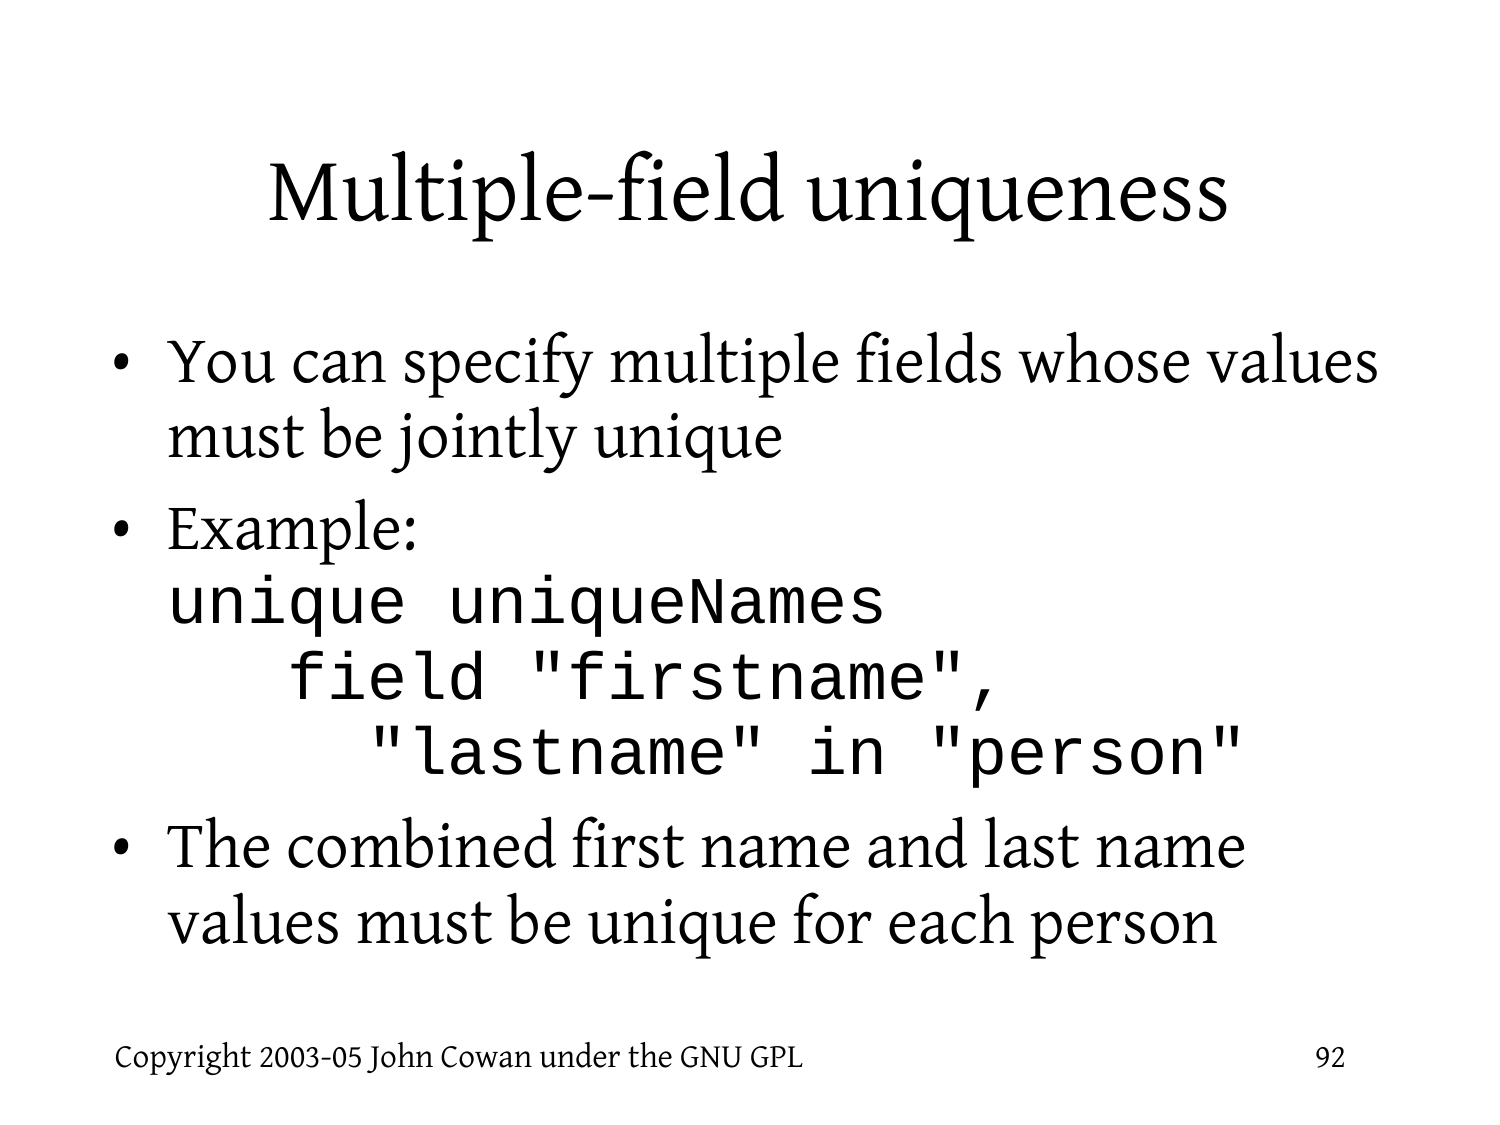

# Multiple-field uniqueness
You can specify multiple fields whose values must be jointly unique
Example:
unique uniqueNames
 field "firstname",
 "lastname" in "person"
The combined first name and last name values must be unique for each person